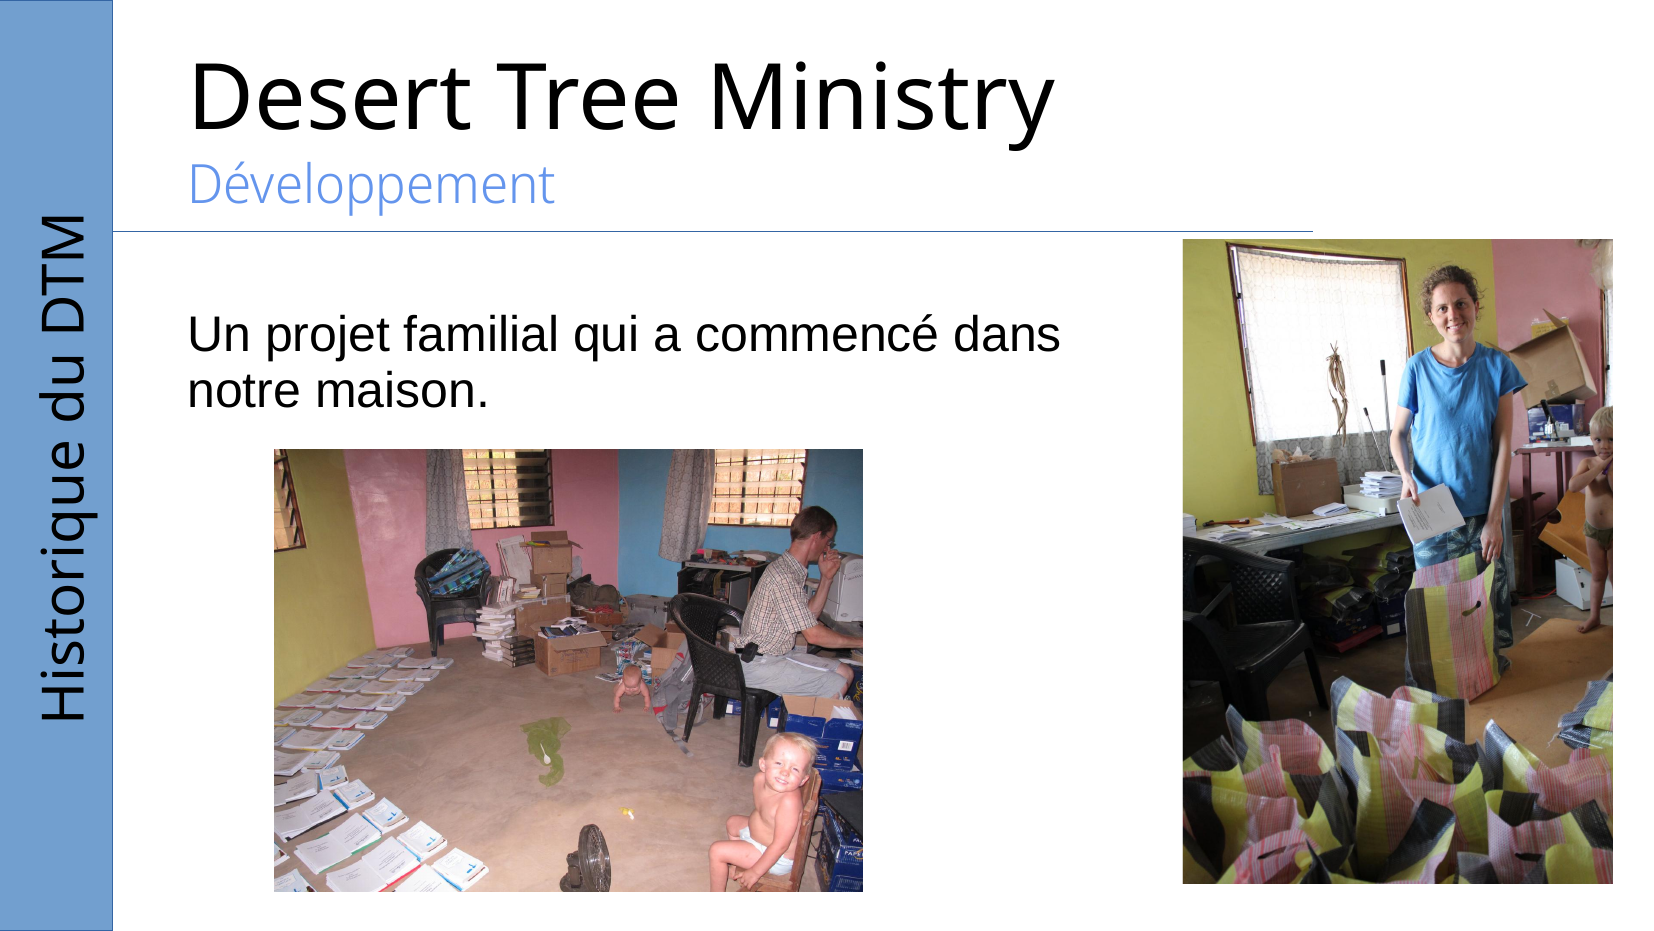

# Desert Tree Ministry
Développement
Un projet familial qui a commencé dans notre maison.
Historique du DTM